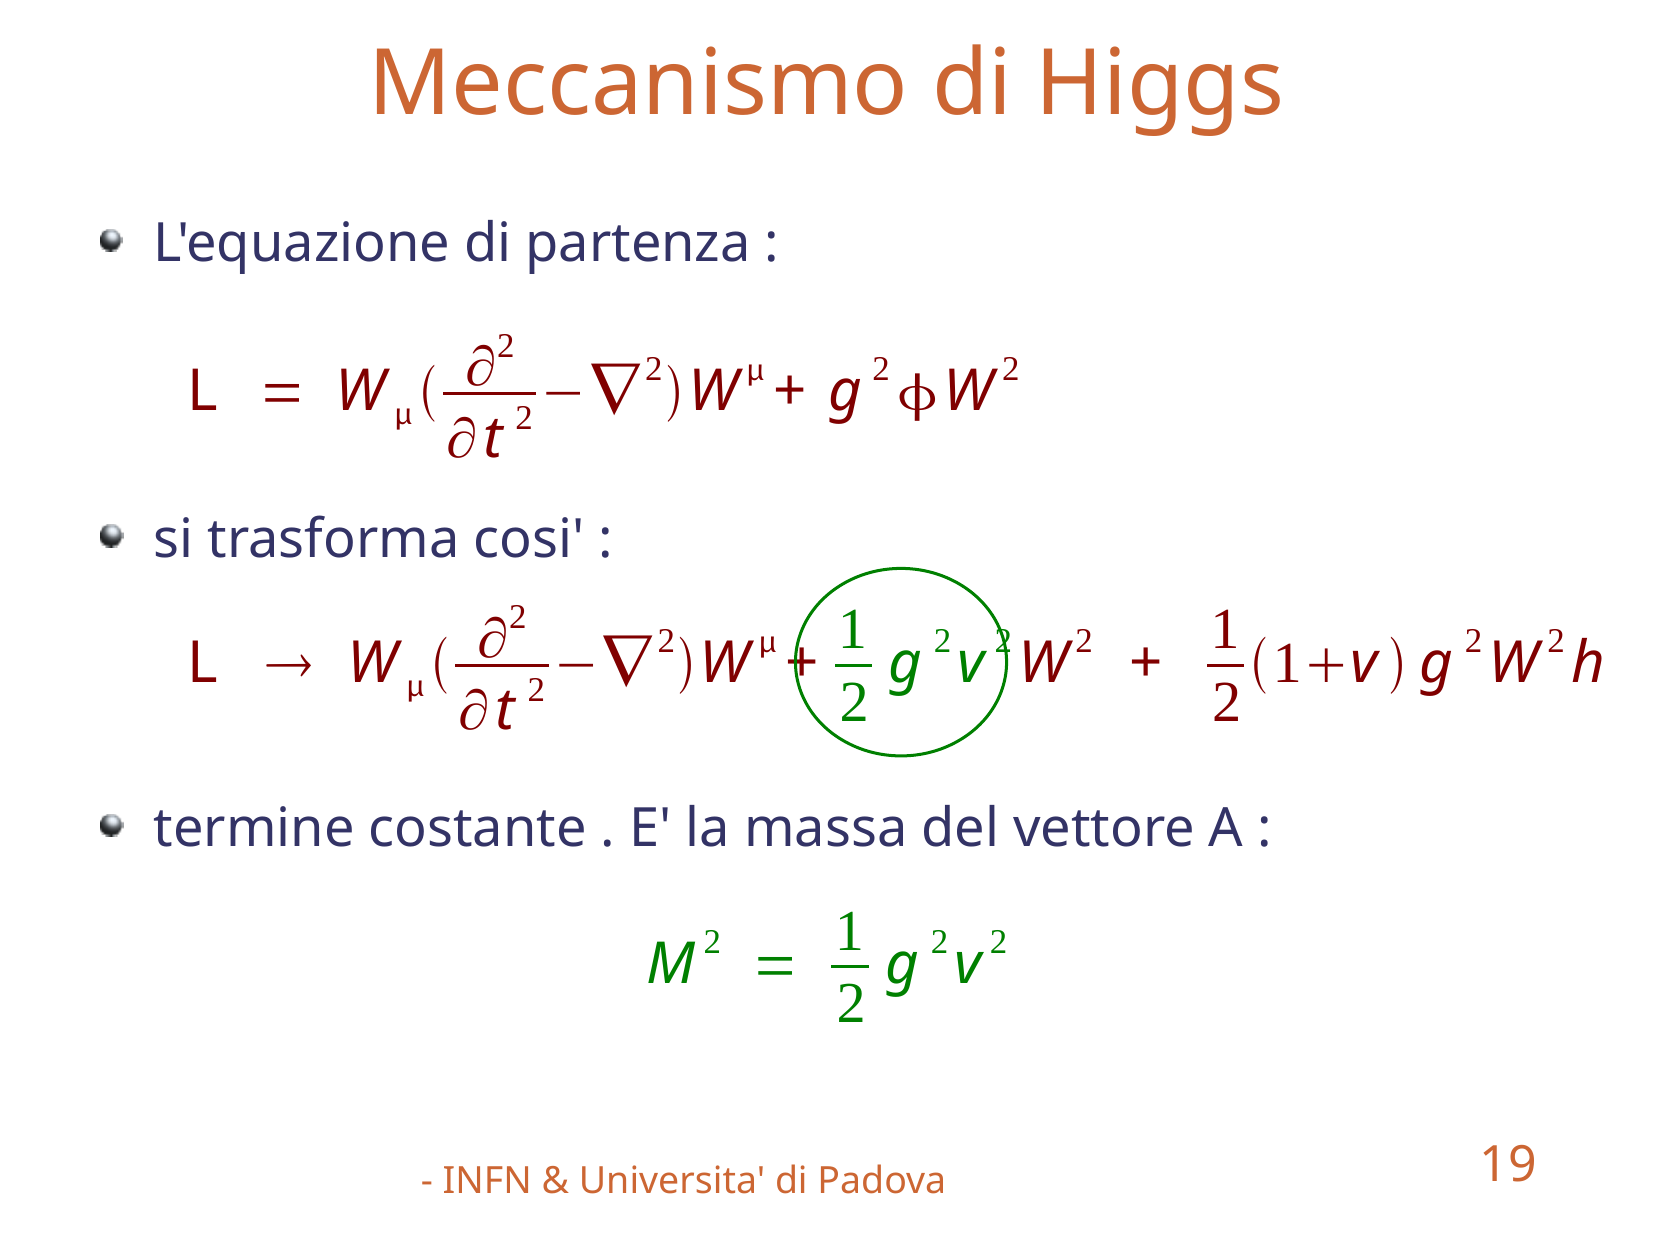

# Meccanismo di Higgs
L'equazione di partenza :
si trasforma cosi' :
termine costante . E' la massa del vettore A :